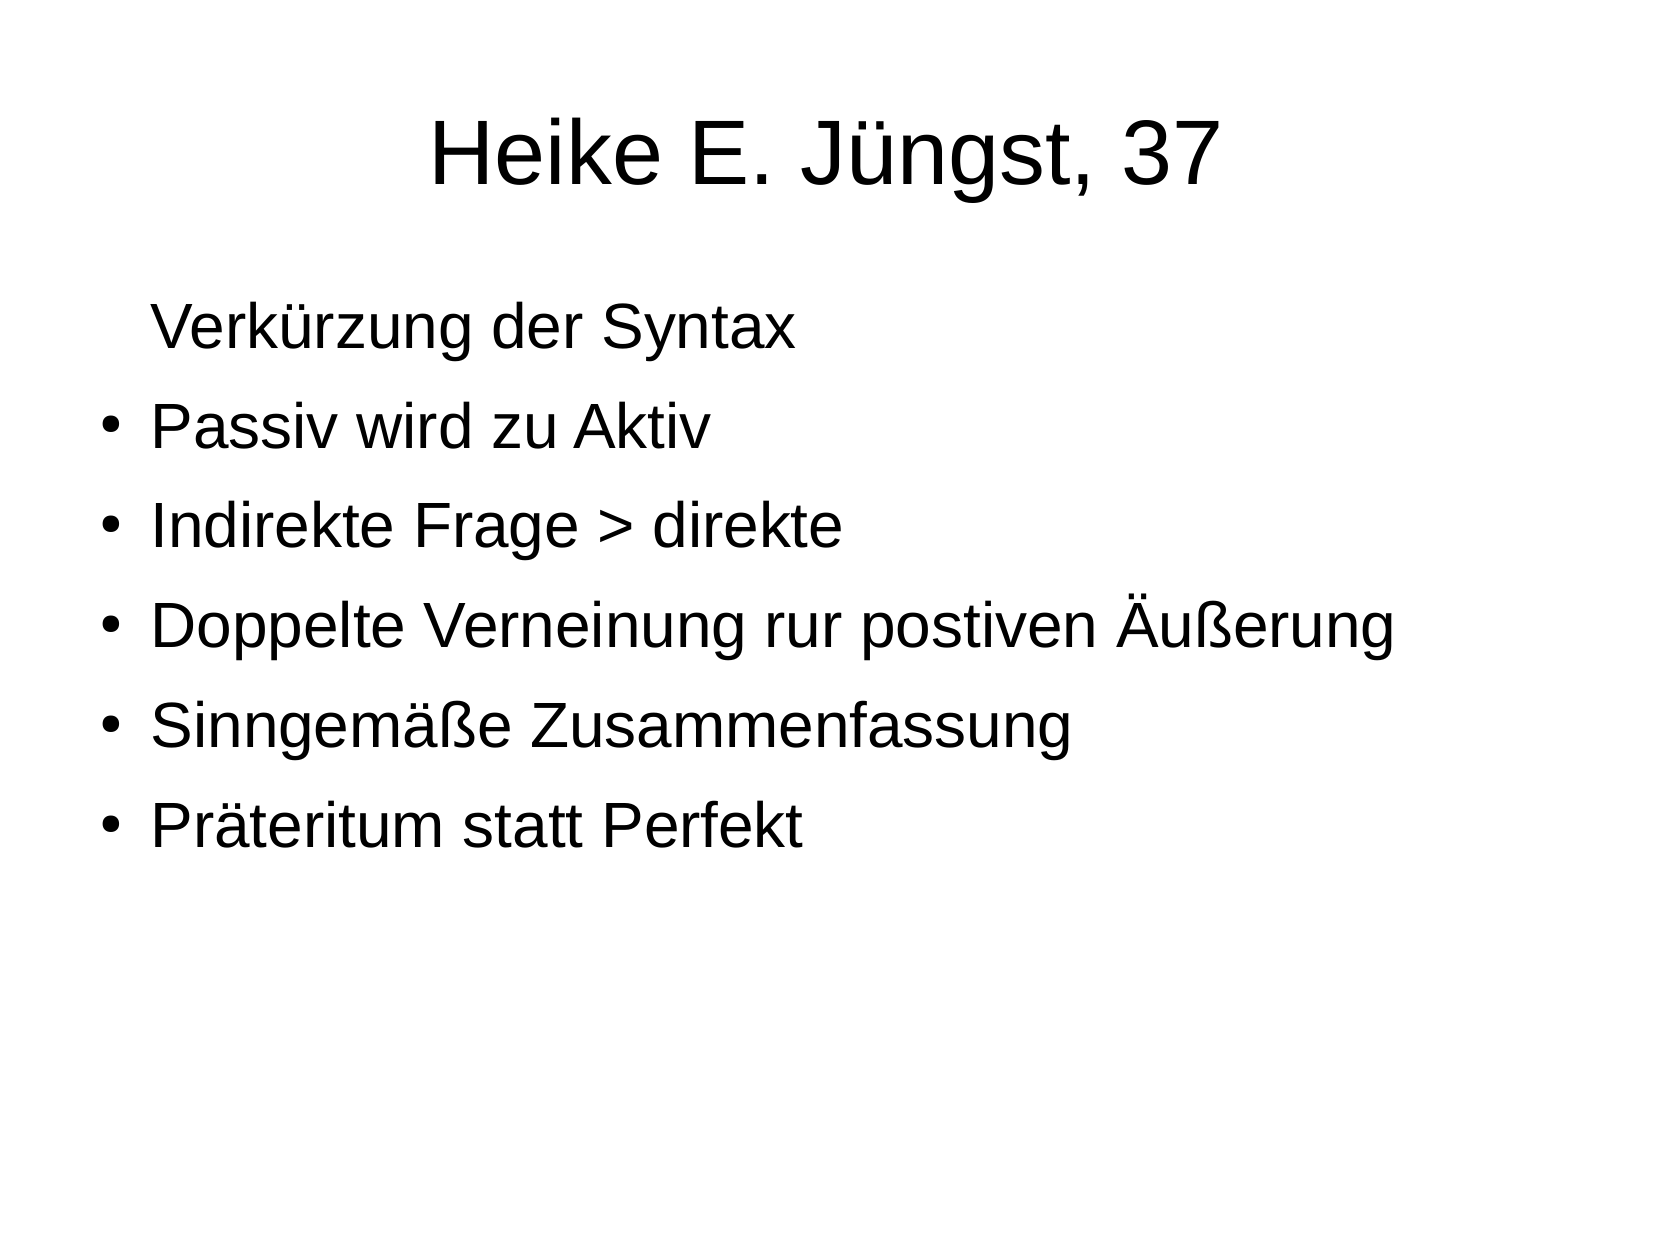

# Heike E. Jüngst, 37
Verkürzung der Syntax
Passiv wird zu Aktiv
Indirekte Frage > direkte
Doppelte Verneinung rur postiven Äußerung
Sinngemäße Zusammenfassung
Präteritum statt Perfekt